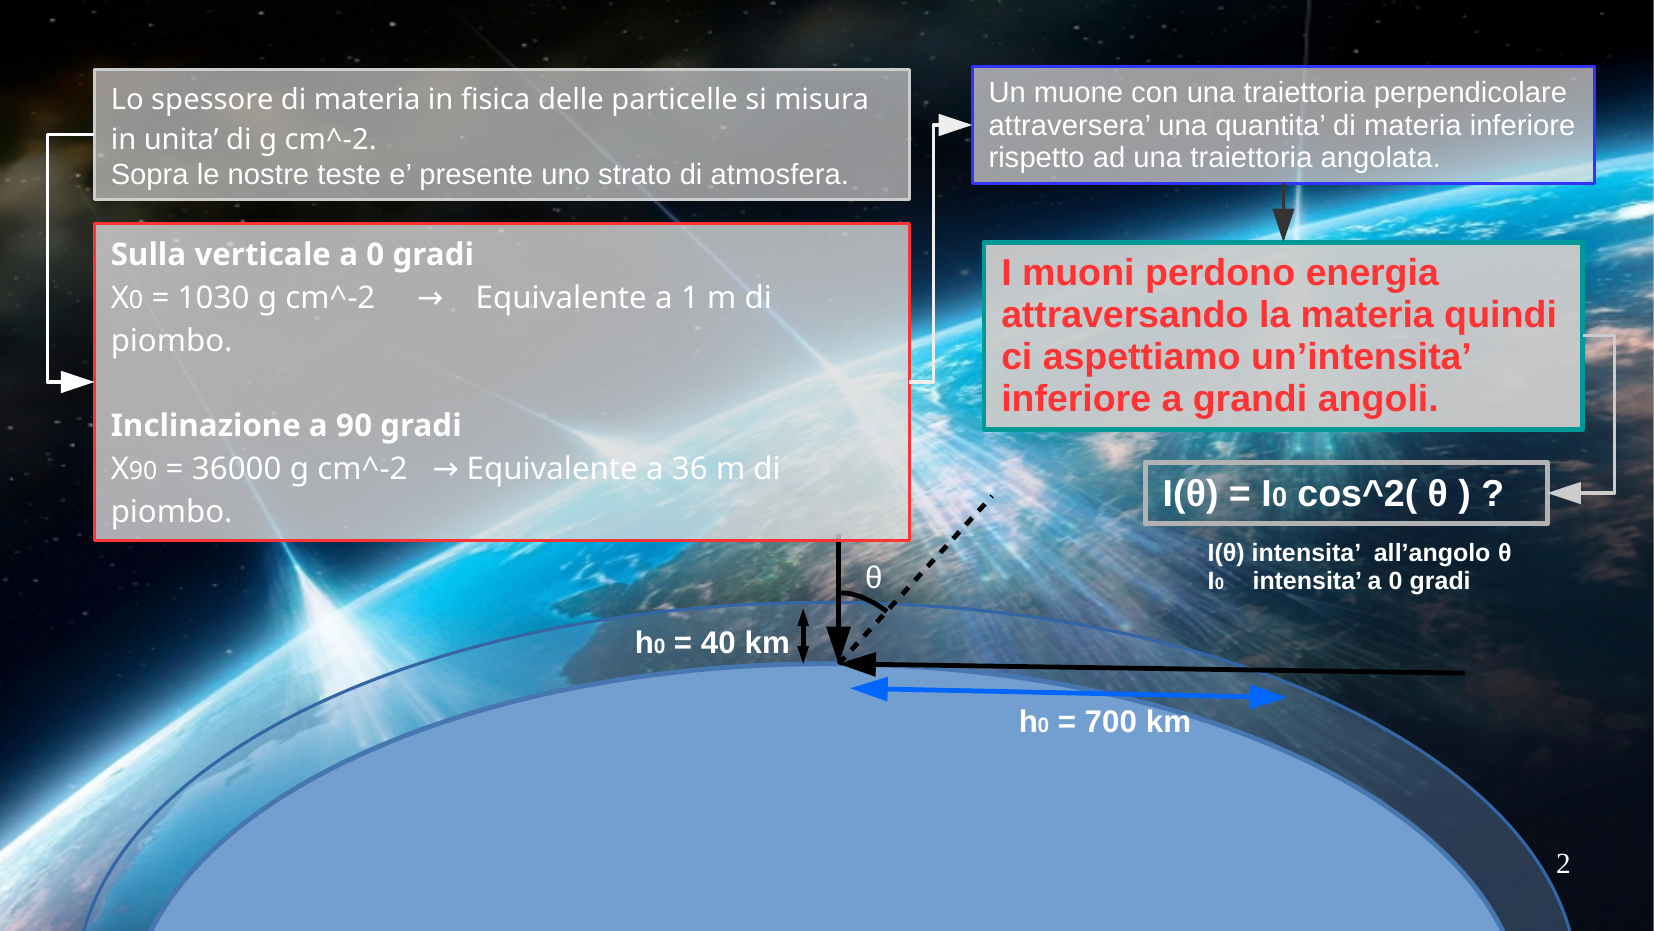

Un muone con una traiettoria perpendicolare attraversera’ una quantita’ di materia inferiore rispetto ad una traiettoria angolata.
Lo spessore di materia in fisica delle particelle si misura in unita’ di g cm^-2.
Sopra le nostre teste e’ presente uno strato di atmosfera.
Sulla verticale a 0 gradi
X0 = 1030 g cm^-2 → Equivalente a 1 m di piombo.
Inclinazione a 90 gradi
X90 = 36000 g cm^-2 → Equivalente a 36 m di piombo.
I muoni perdono energia attraversando la materia quindi ci aspettiamo un’intensita’ inferiore a grandi angoli.
I(θ) = I0 cos^2( θ ) ?
I(θ) intensita’ all’angolo θ
I0 intensita’ a 0 gradi
θ
h0 = 40 km
h0 = 700 km
2